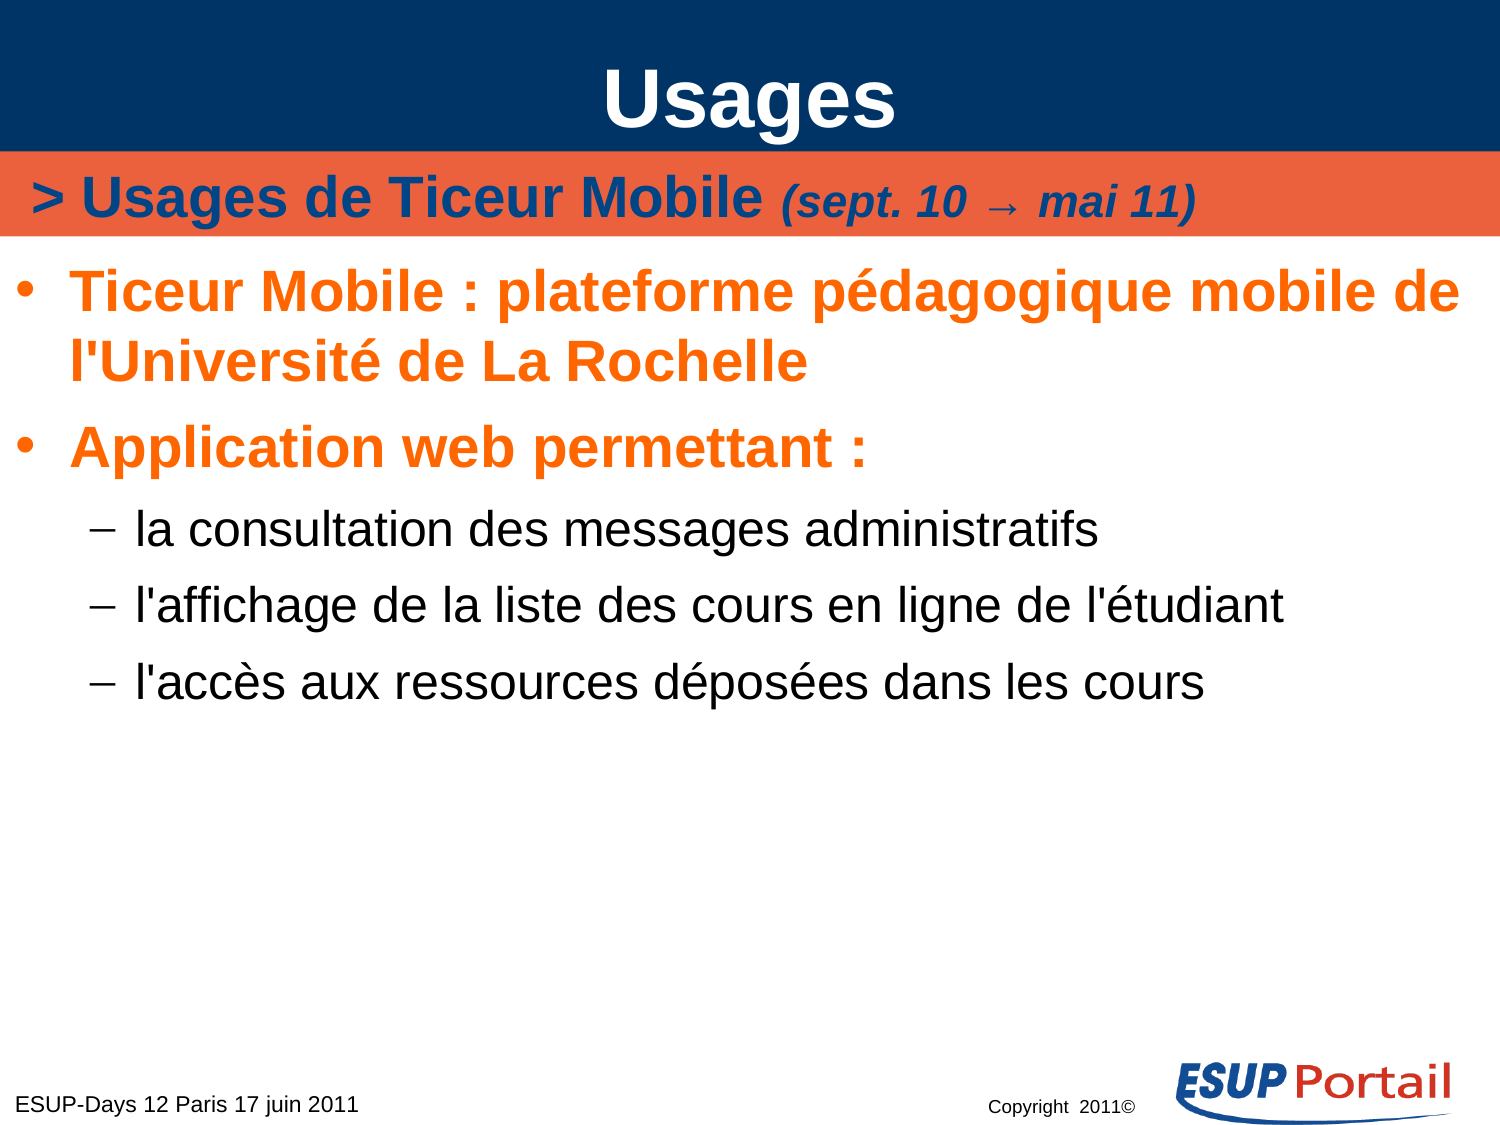

Usages
 > Usages de Ticeur Mobile (sept. 10 → mai 11)
Ticeur Mobile : plateforme pédagogique mobile de l'Université de La Rochelle
Application web permettant :
la consultation des messages administratifs
l'affichage de la liste des cours en ligne de l'étudiant
l'accès aux ressources déposées dans les cours
ESUP-Days 12 Paris 17 juin 2011